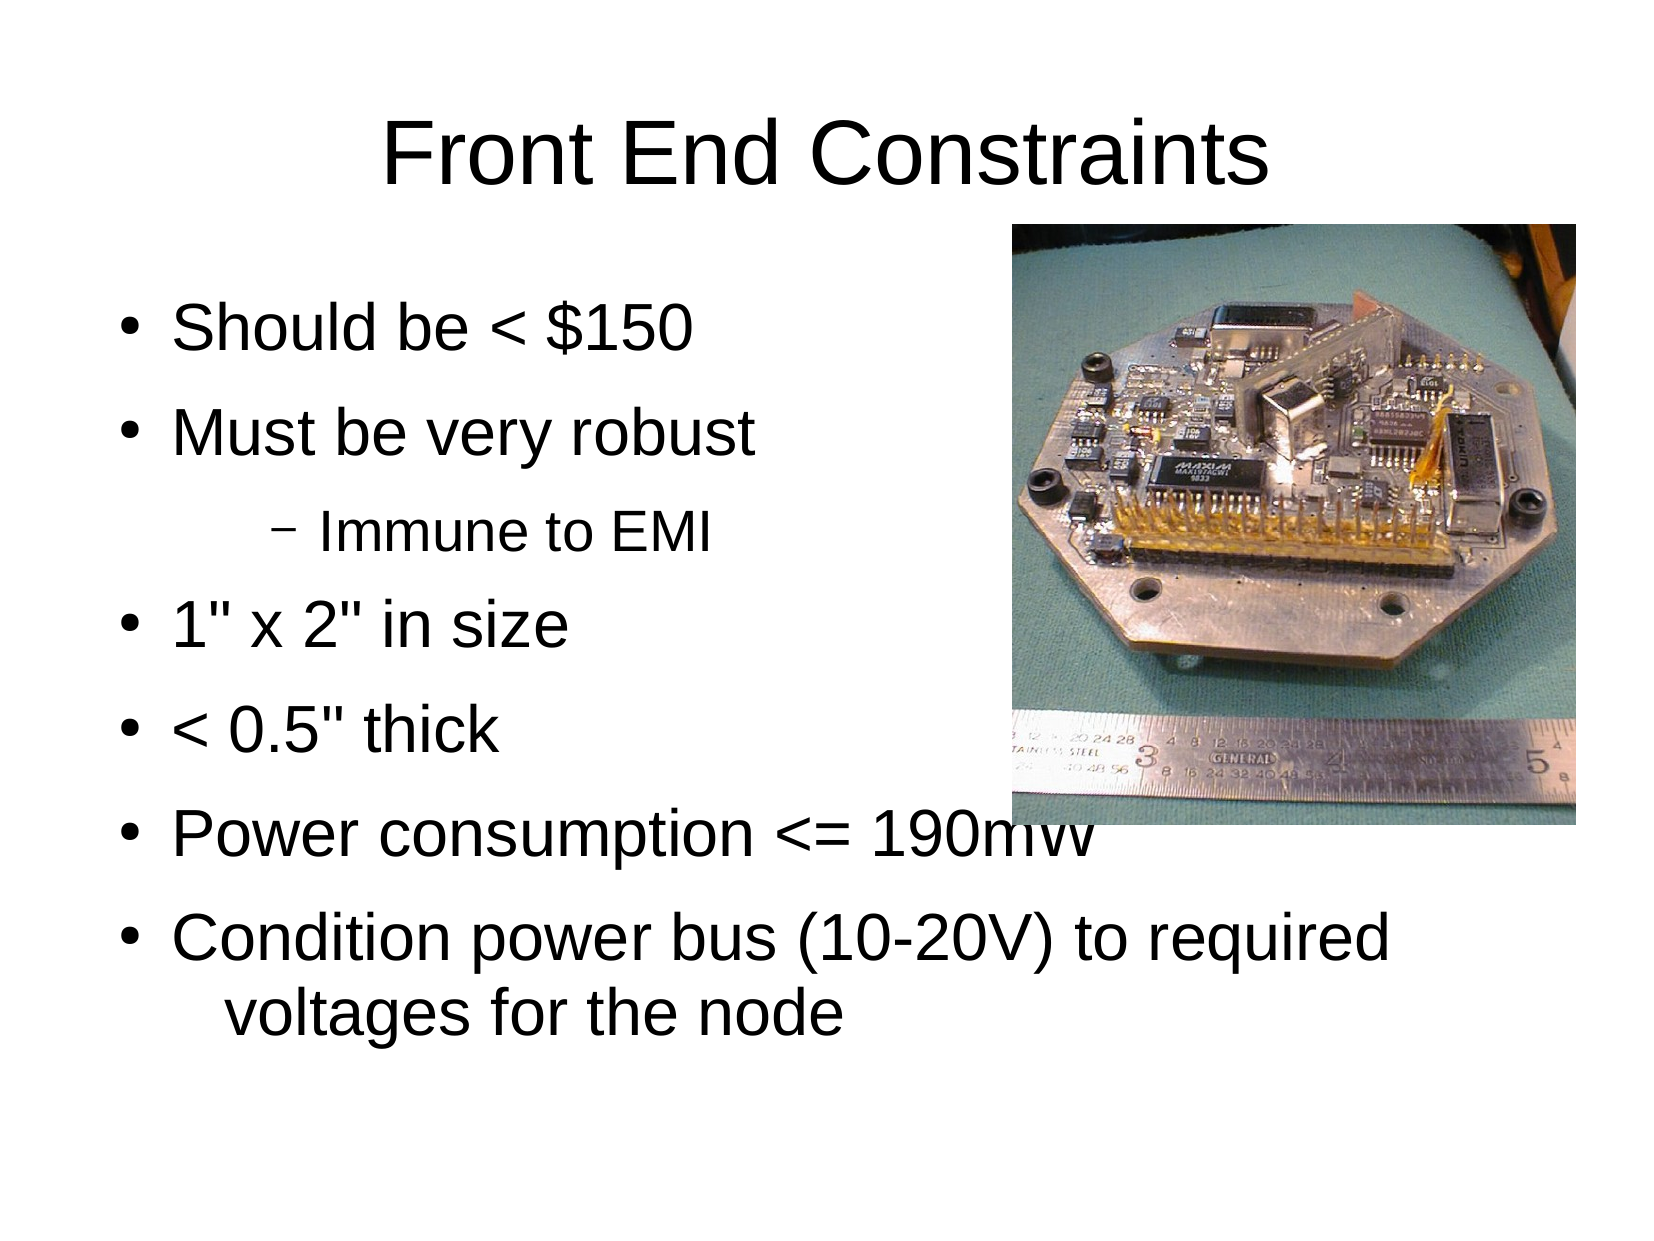

# Front End Constraints
Should be < $150
Must be very robust
Immune to EMI
1" x 2" in size
< 0.5" thick
Power consumption <= 190mW
Condition power bus (10-20V) to required voltages for the node